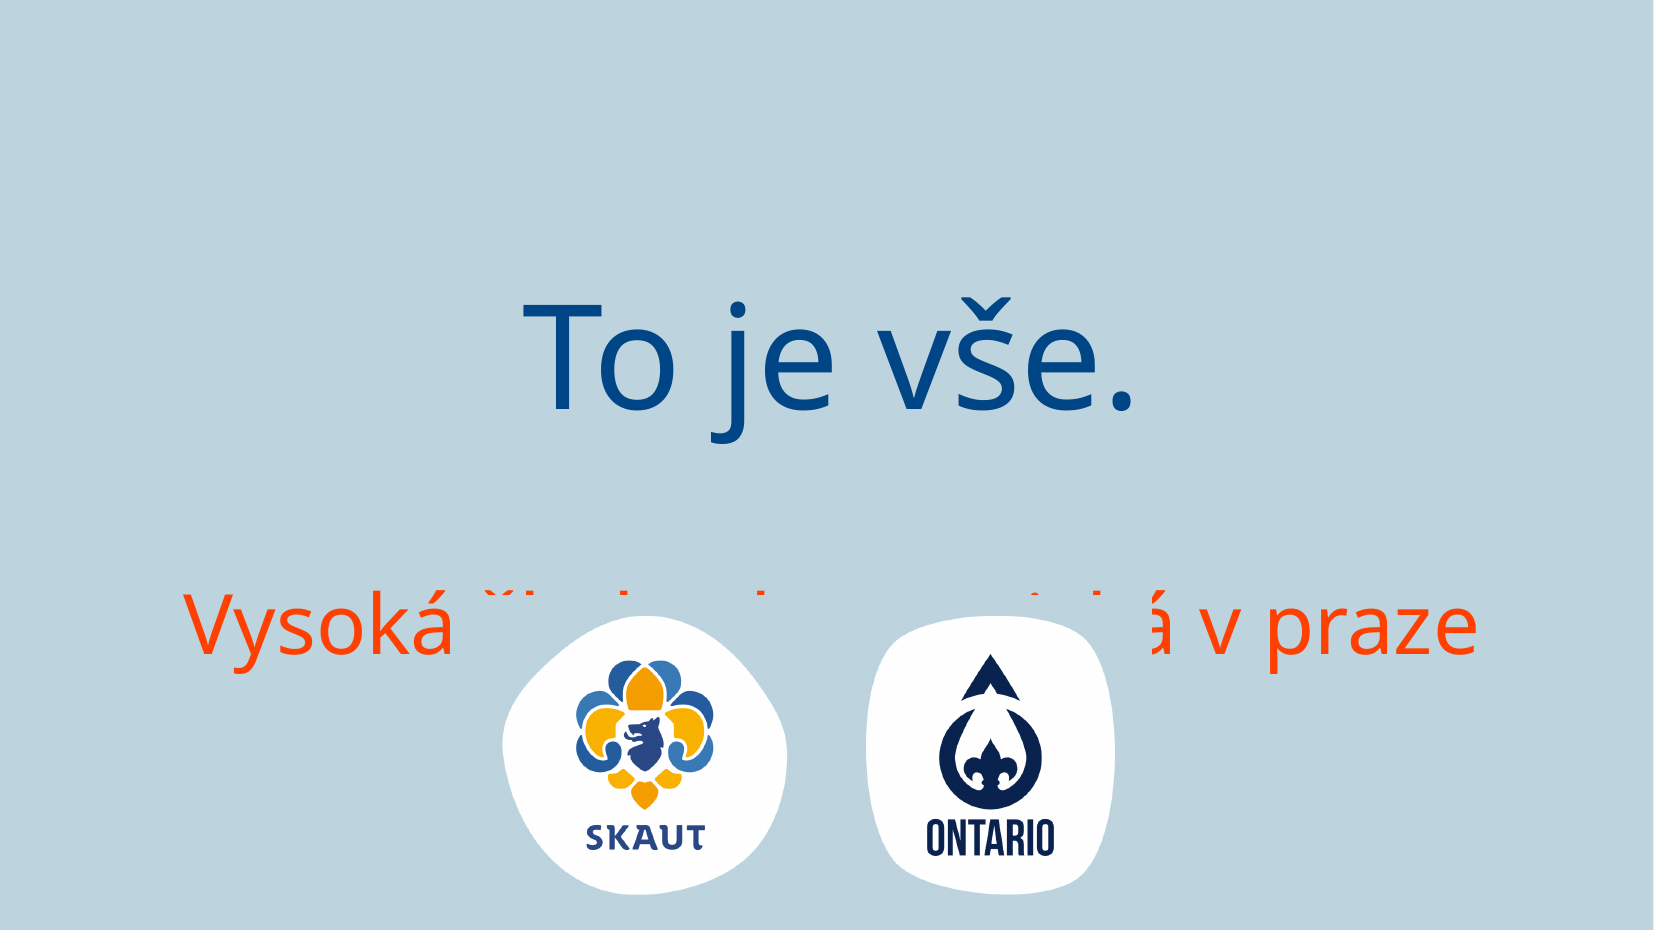

# To je vše.
Vysoká škola ekonomická v praze